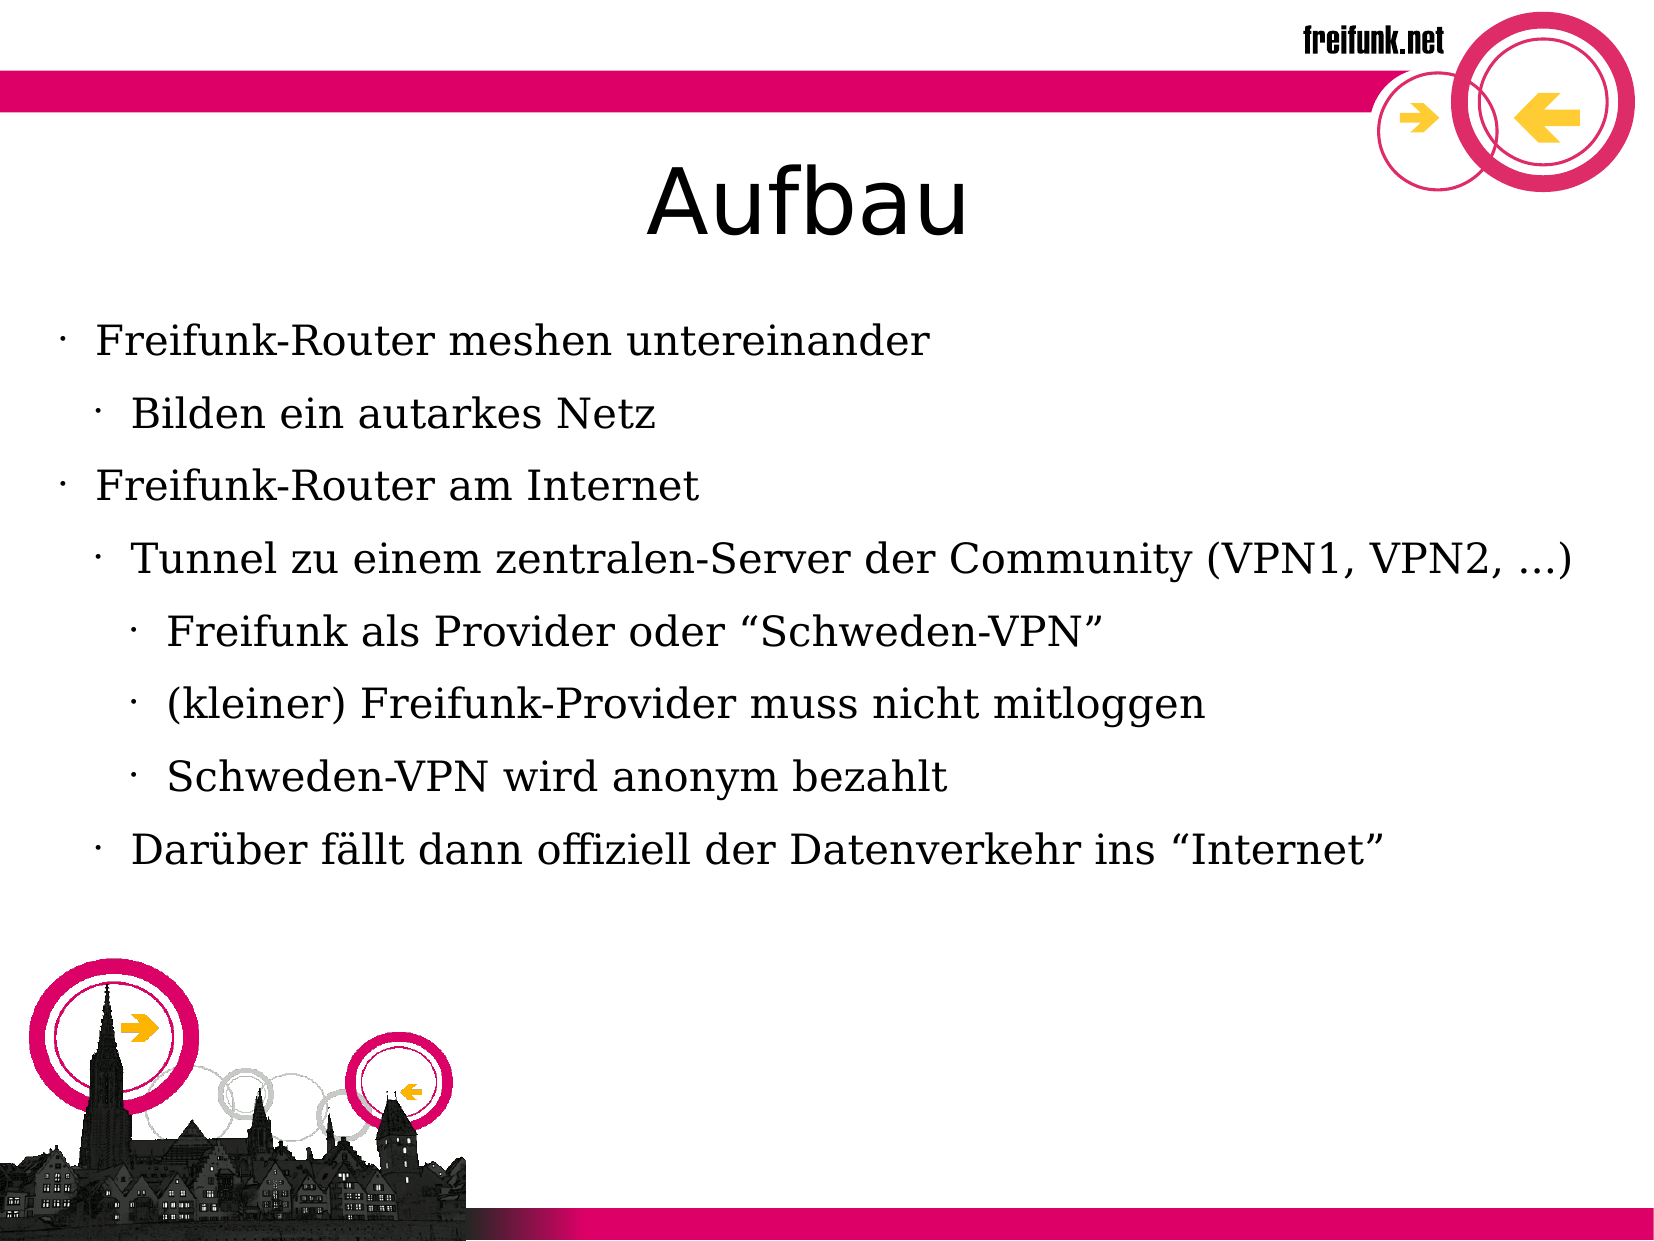

# Aufbau
Freifunk-Router meshen untereinander
Bilden ein autarkes Netz
Freifunk-Router am Internet
Tunnel zu einem zentralen-Server der Community (VPN1, VPN2, ...)
Freifunk als Provider oder “Schweden-VPN”
(kleiner) Freifunk-Provider muss nicht mitloggen
Schweden-VPN wird anonym bezahlt
Darüber fällt dann offiziell der Datenverkehr ins “Internet”